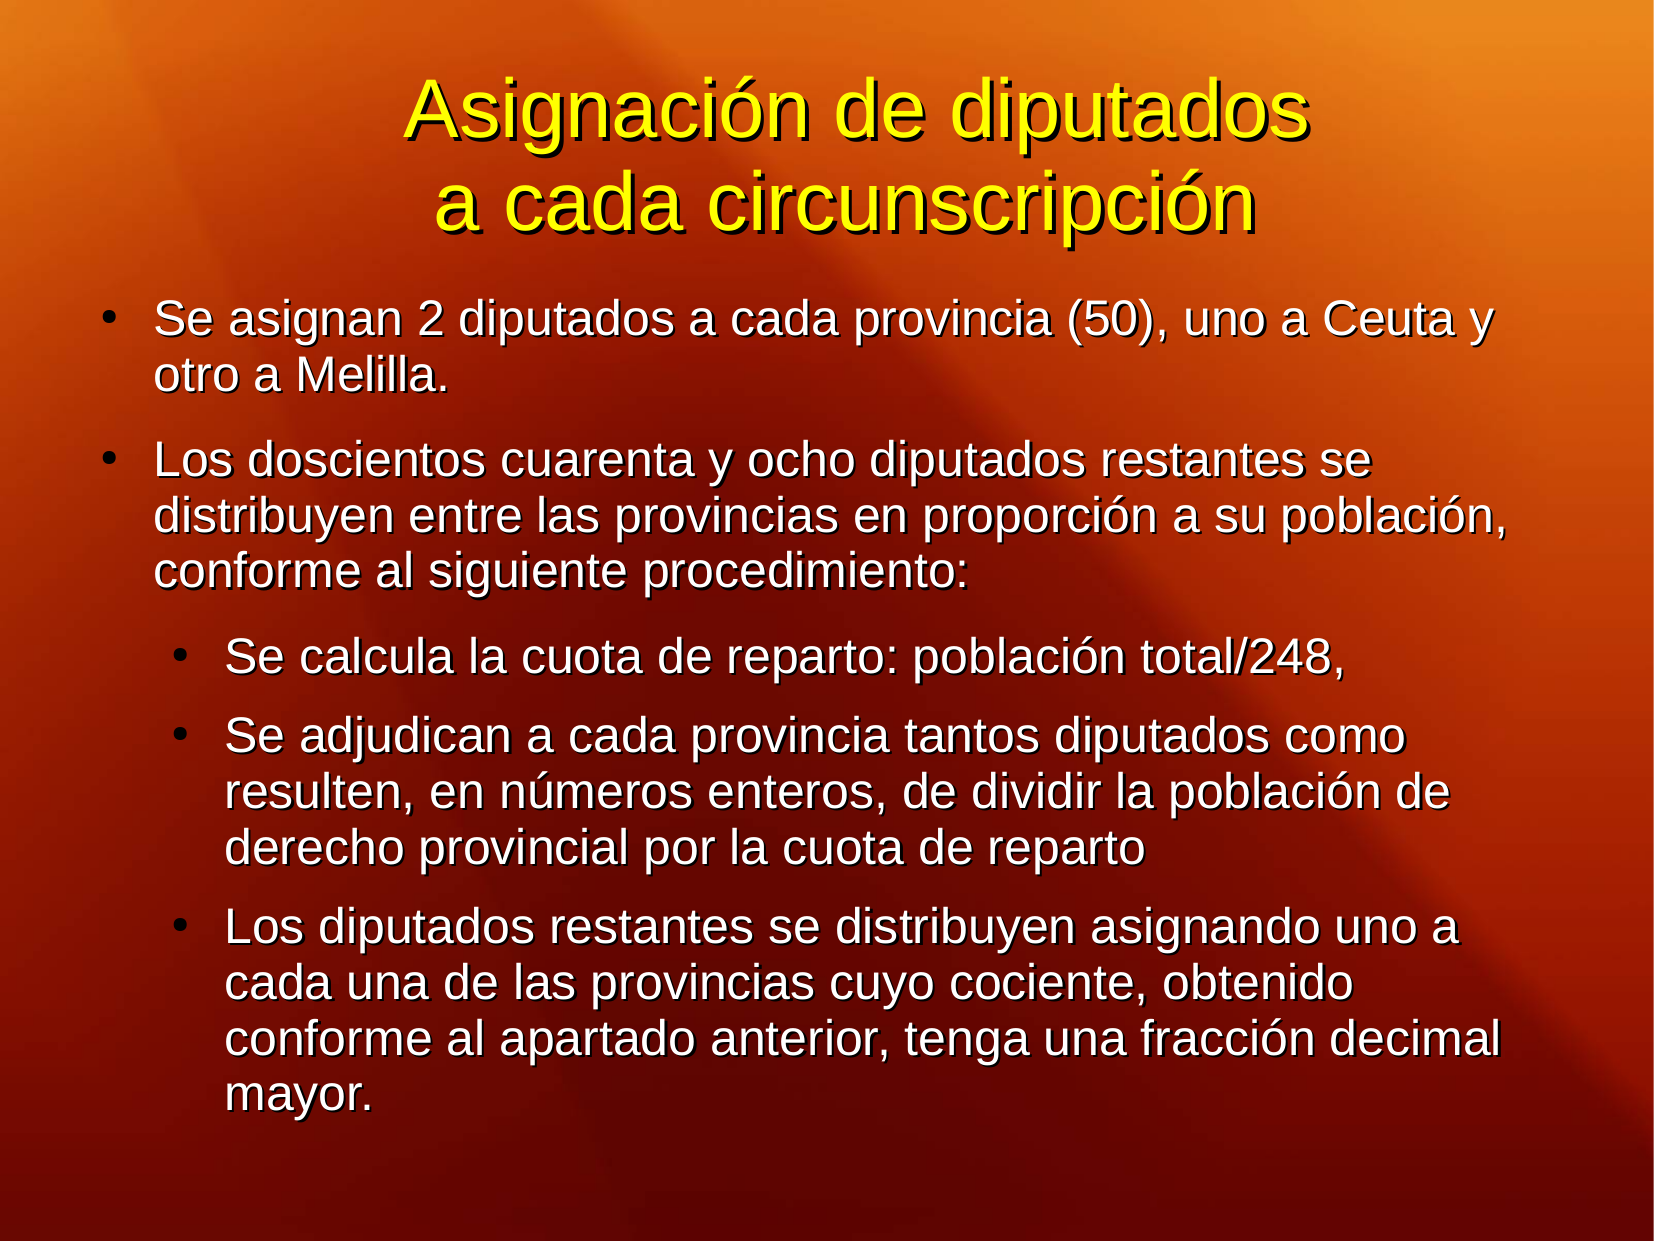

# Asignación de diputados a cada circunscripción
Se asignan 2 diputados a cada provincia (50), uno a Ceuta y otro a Melilla.
Los doscientos cuarenta y ocho diputados restantes se distribuyen entre las provincias en proporción a su población, conforme al siguiente procedimiento:
Se calcula la cuota de reparto: población total/248,
Se adjudican a cada provincia tantos diputados como resulten, en números enteros, de dividir la población de derecho provincial por la cuota de reparto
Los diputados restantes se distribuyen asignando uno a cada una de las provincias cuyo cociente, obtenido conforme al apartado anterior, tenga una fracción decimal mayor.